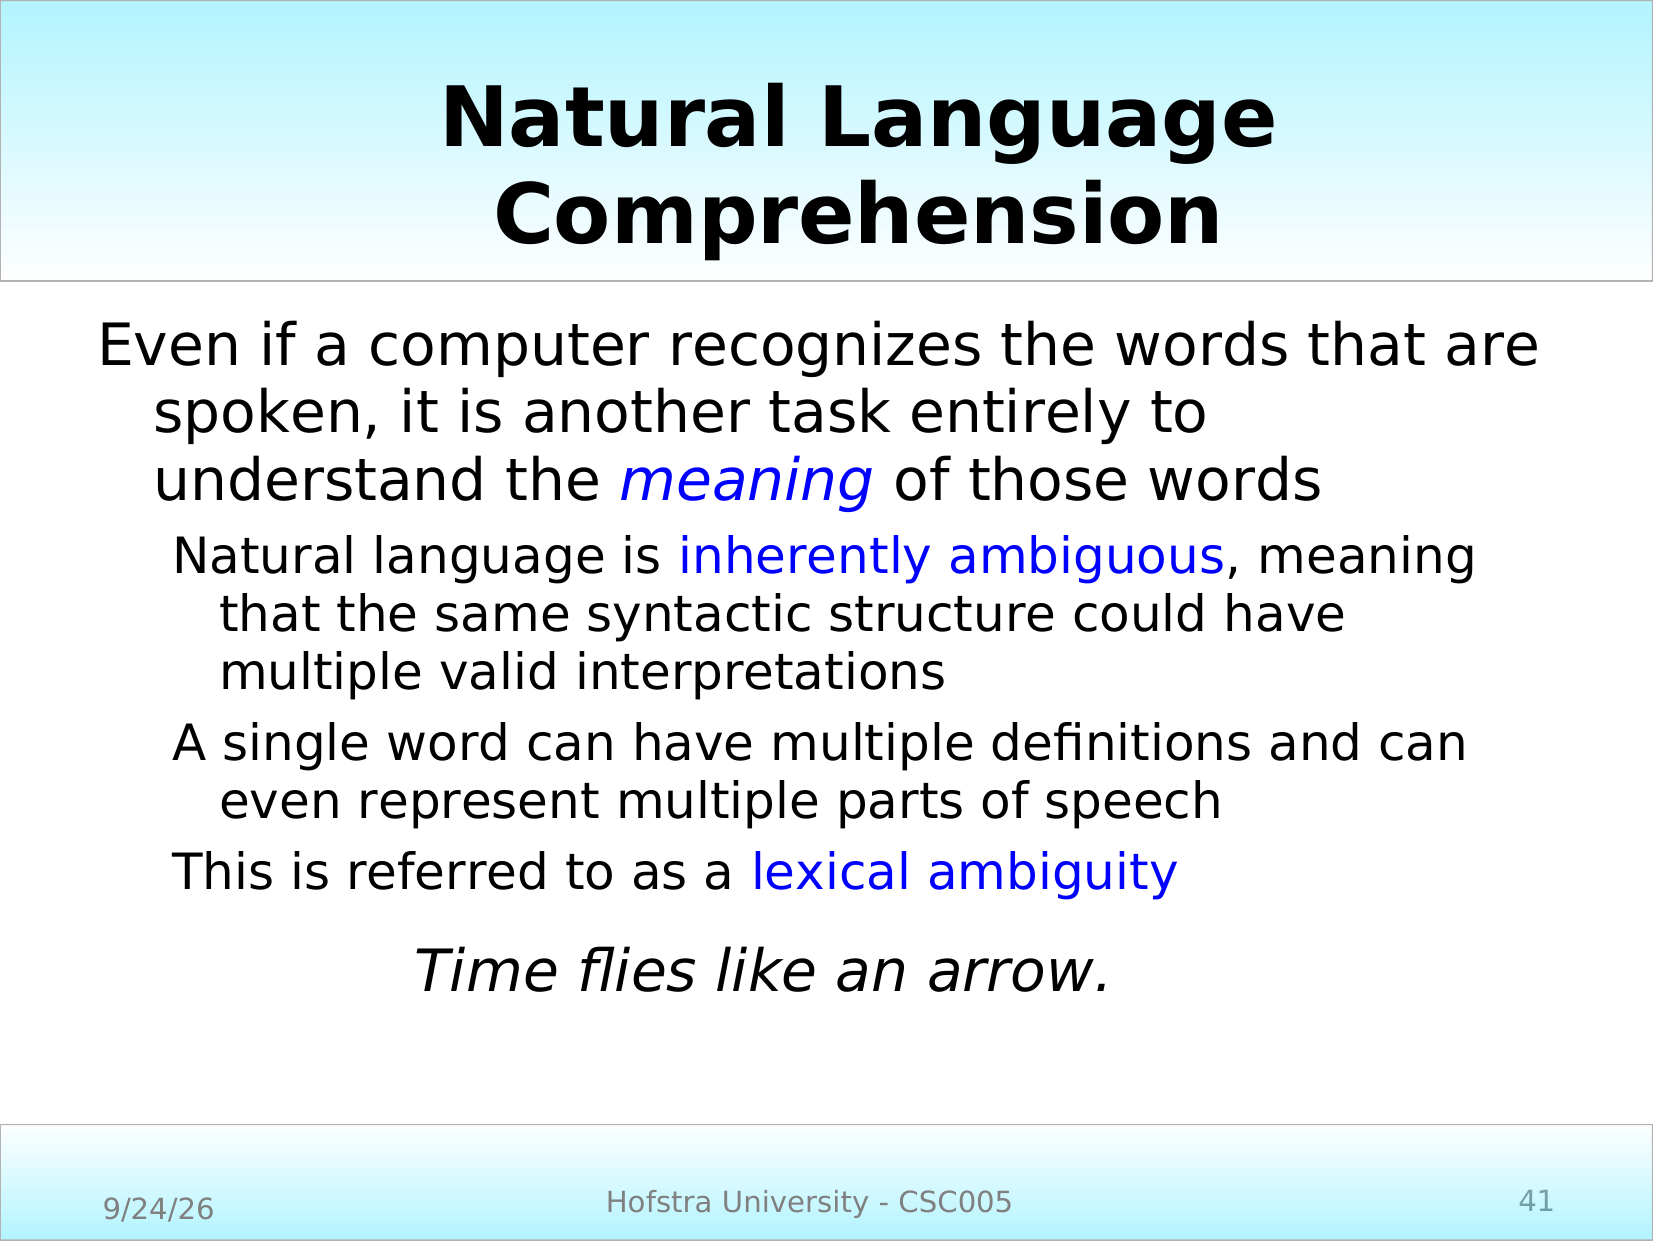

# Natural Language Comprehension
Even if a computer recognizes the words that are spoken, it is another task entirely to understand the meaning of those words
Natural language is inherently ambiguous, meaning that the same syntactic structure could have multiple valid interpretations
A single word can have multiple definitions and can even represent multiple parts of speech
This is referred to as a lexical ambiguity
		Time flies like an arrow.
41
Hofstra University - CSC005